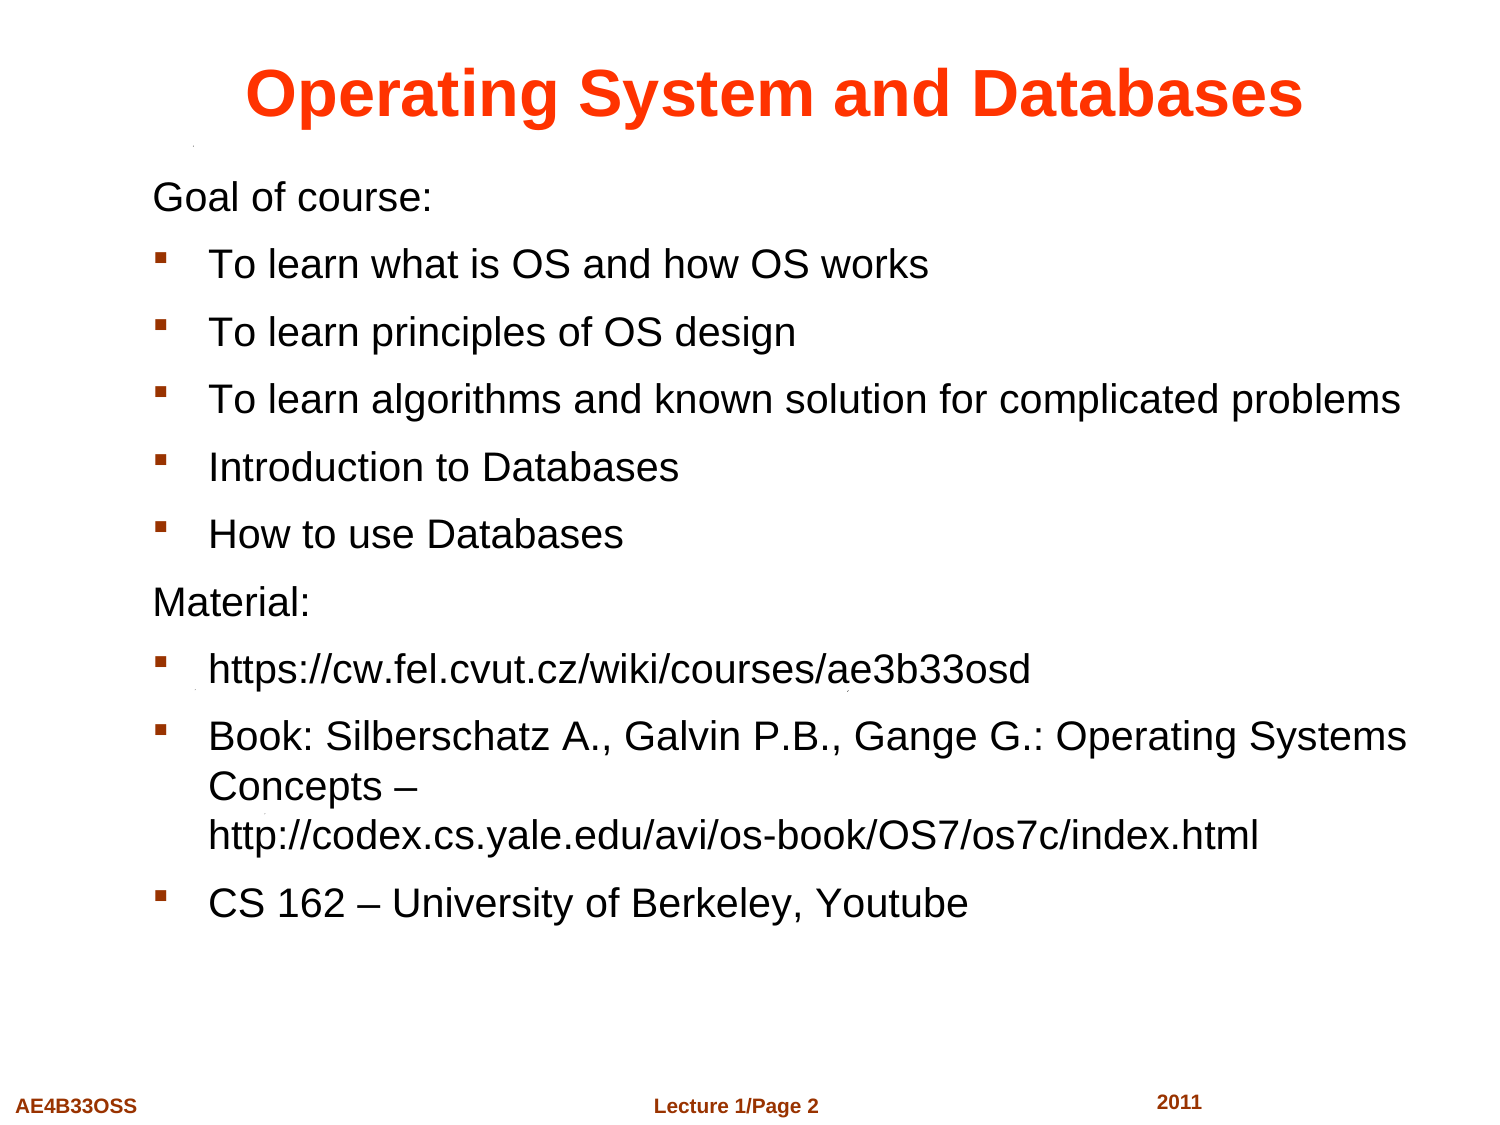

# Operating System and Databases
Goal of course:
To learn what is OS and how OS works
To learn principles of OS design
To learn algorithms and known solution for complicated problems
Introduction to Databases
How to use Databases
Material:
https://cw.fel.cvut.cz/wiki/courses/ae3b33osd
Book: Silberschatz A., Galvin P.B., Gange G.: Operating Systems Concepts – http://codex.cs.yale.edu/avi/os-book/OS7/os7c/index.html
CS 162 – University of Berkeley, Youtube